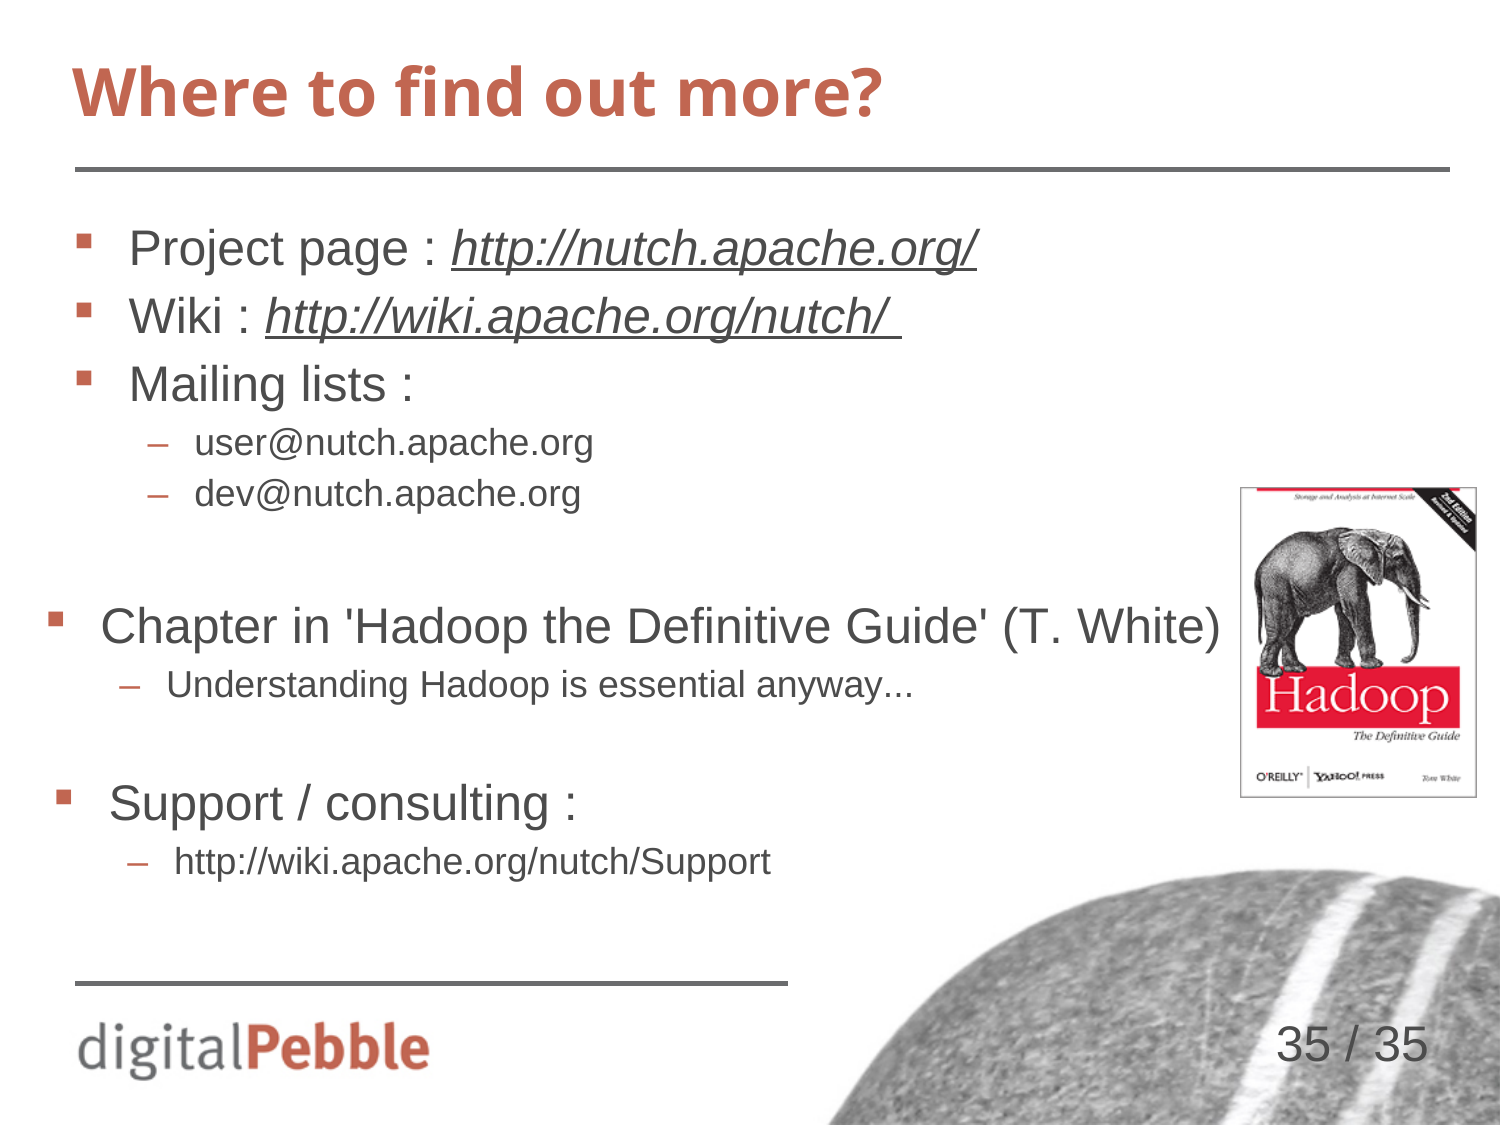

# Where to find out more?
Project page : http://nutch.apache.org/
Wiki : http://wiki.apache.org/nutch/
Mailing lists :
user@nutch.apache.org
dev@nutch.apache.org
Chapter in 'Hadoop the Definitive Guide' (T. White)
Understanding Hadoop is essential anyway...
Support / consulting :
http://wiki.apache.org/nutch/Support